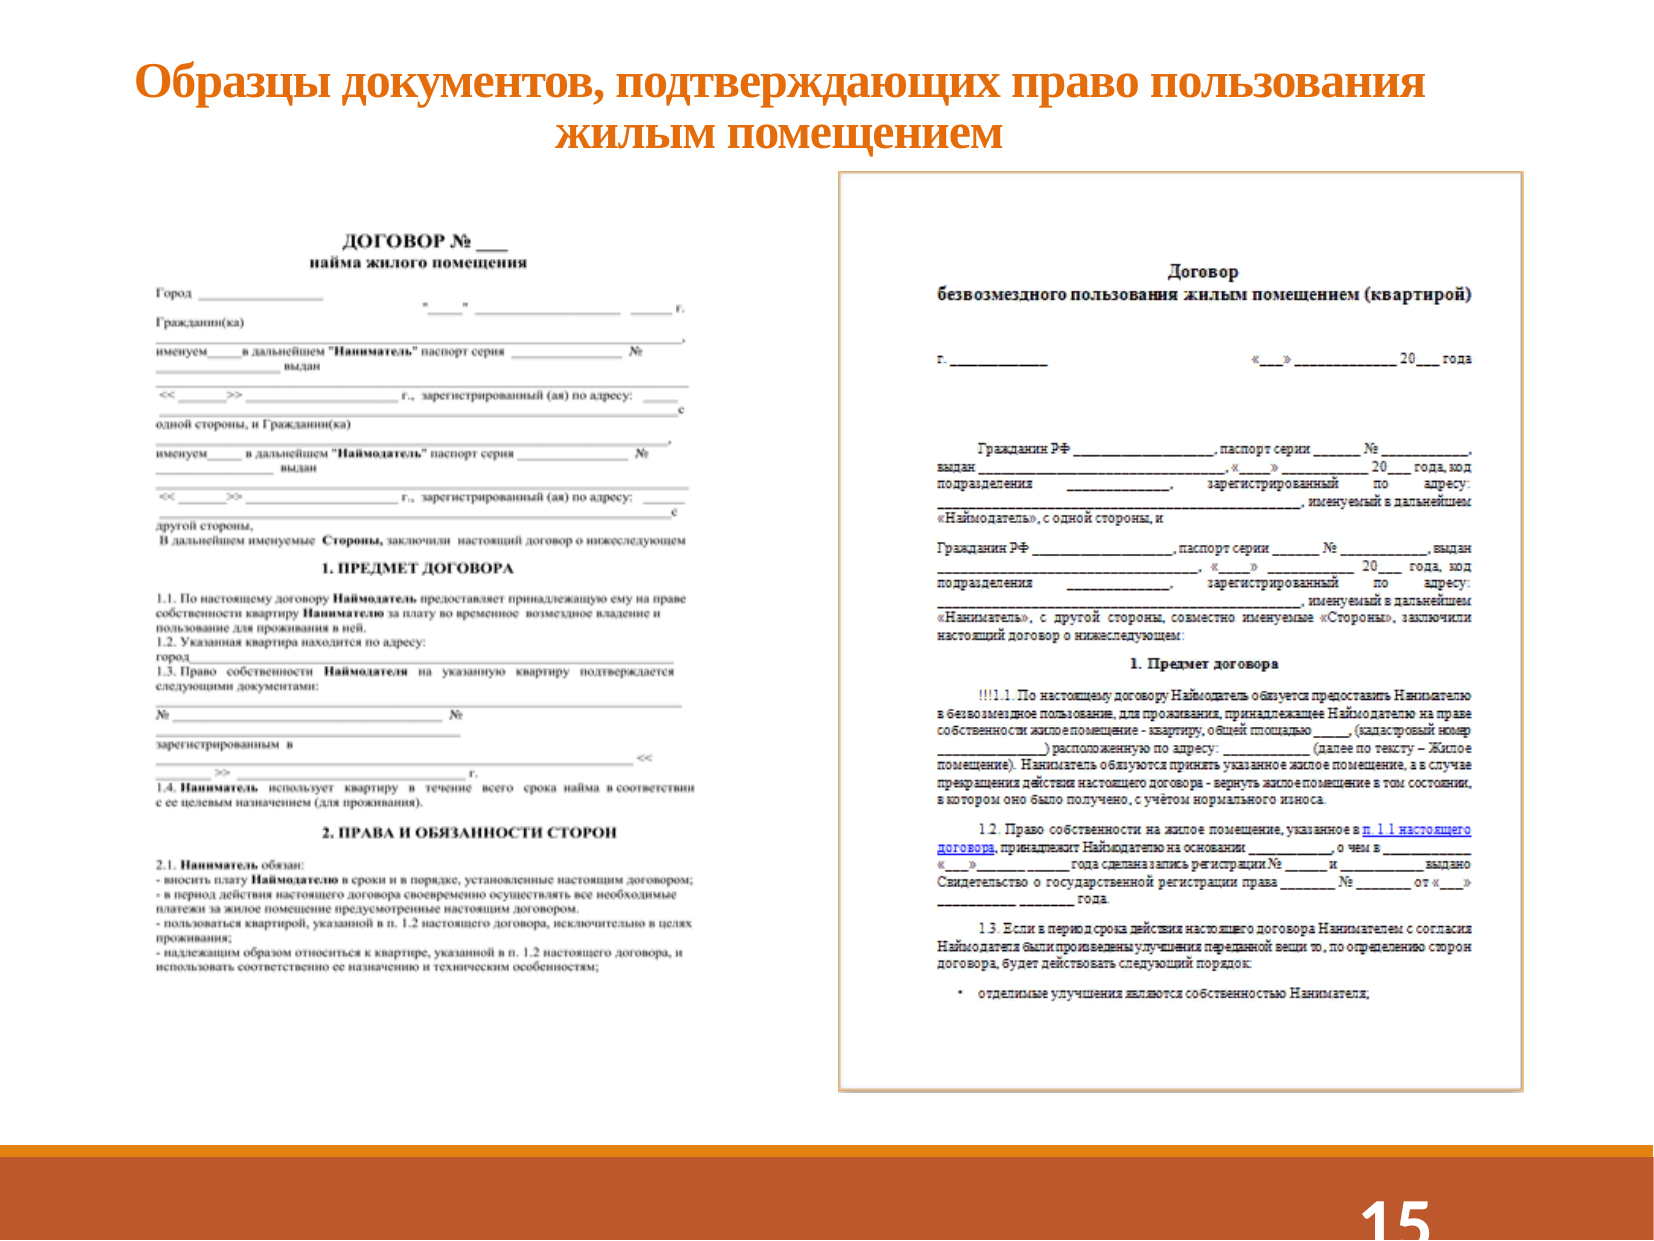

# Образцы документов, подтверждающих право пользования жилым помещением